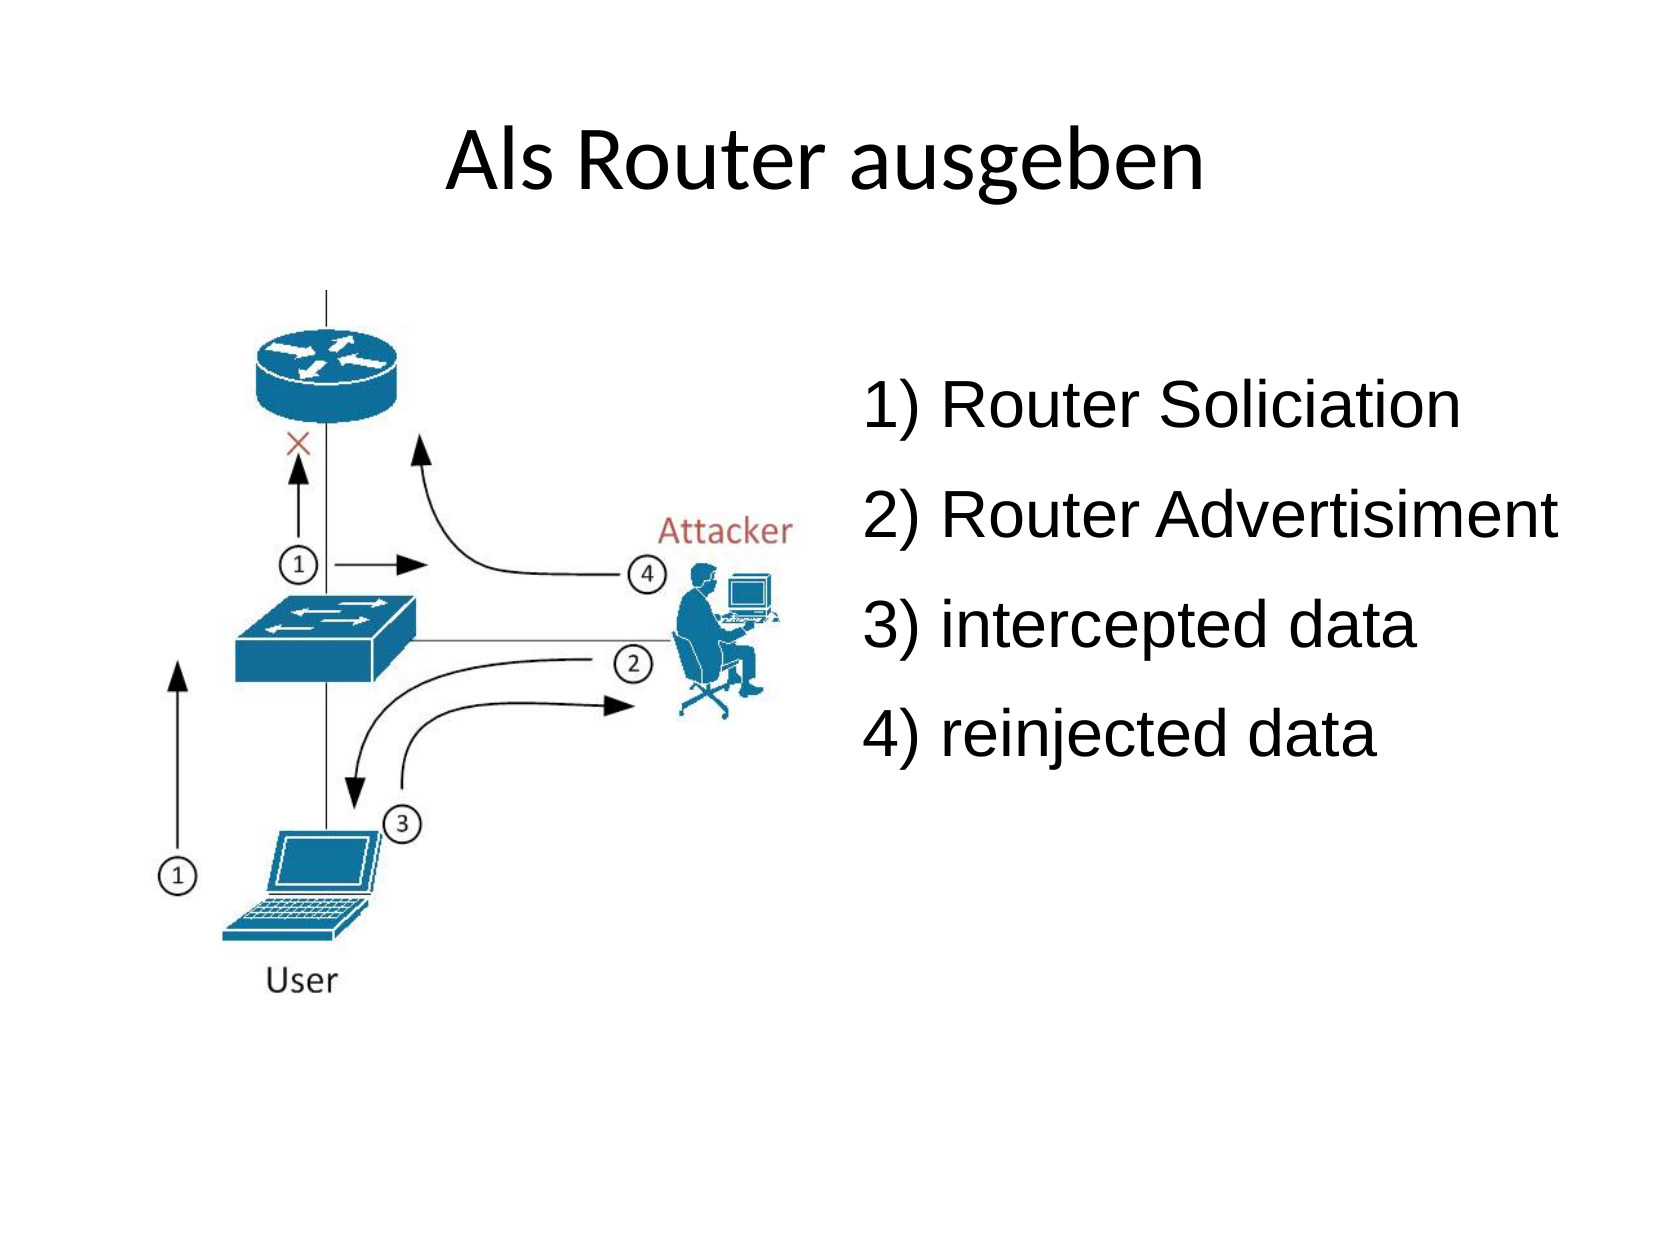

# Als Router ausgeben
 Router Soliciation
 Router Advertisiment
 intercepted data
 reinjected data